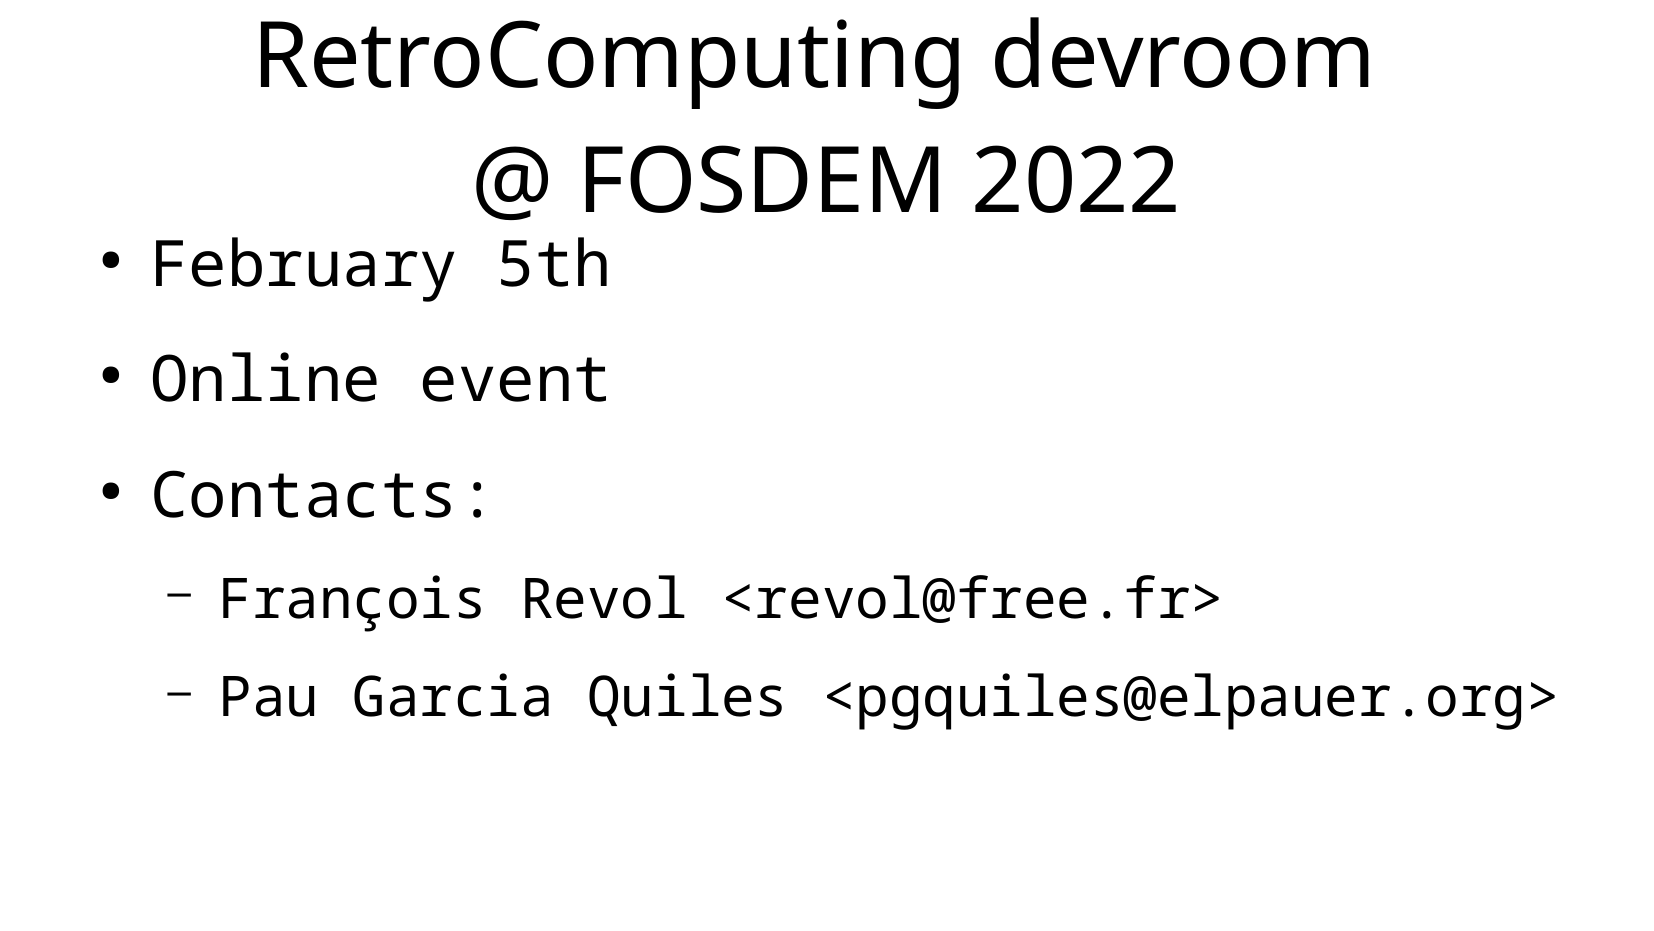

# RetroComputing devroom @ FOSDEM 2022
February 5th
Online event
Contacts:
François Revol <revol@free.fr>
Pau Garcia Quiles <pgquiles@elpauer.org>